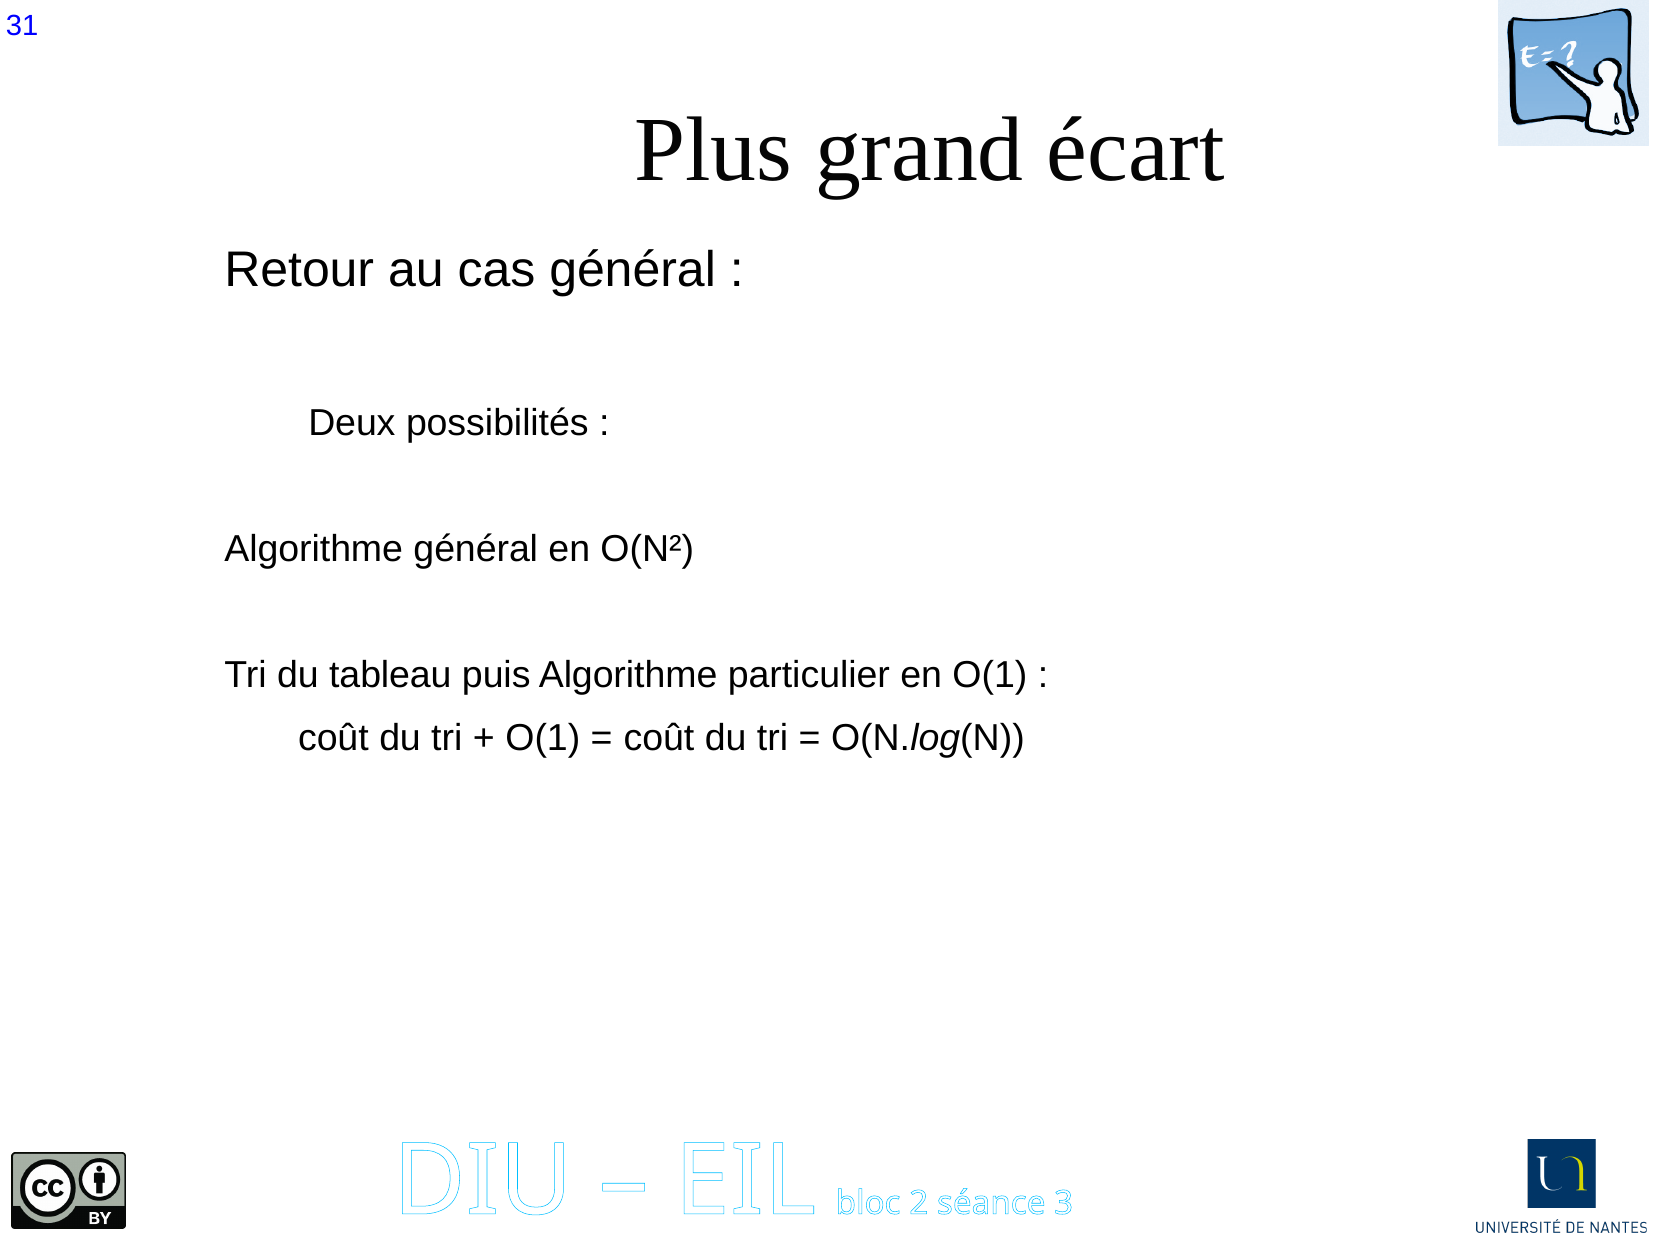

31
# Plus grand écart
Retour au cas général :
 Deux possibilités :
Algorithme général en O(N²)
Tri du tableau puis Algorithme particulier en O(1) :
	coût du tri + O(1) = coût du tri = O(N.log(N))